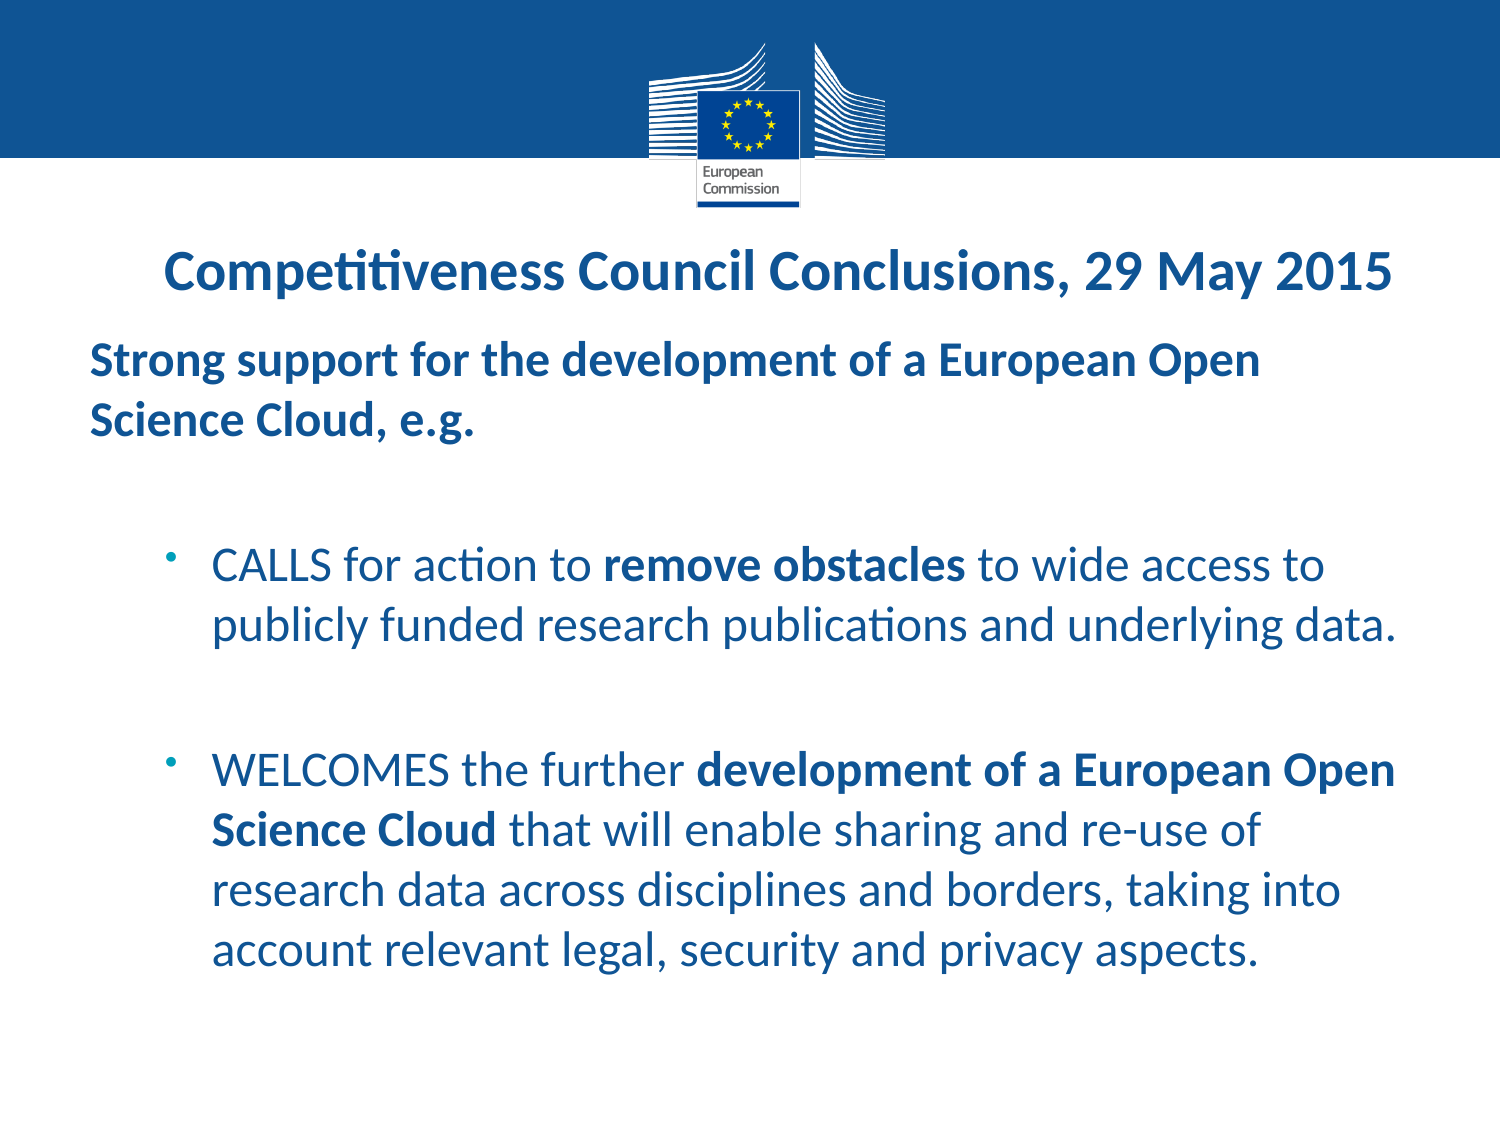

# Competitiveness Council Conclusions, 29 May 2015
Strong support for the development of a European Open Science Cloud, e.g.
CALLS for action to remove obstacles to wide access to publicly funded research publications and underlying data.
WELCOMES the further development of a European Open Science Cloud that will enable sharing and re-use of research data across disciplines and borders, taking into account relevant legal, security and privacy aspects.